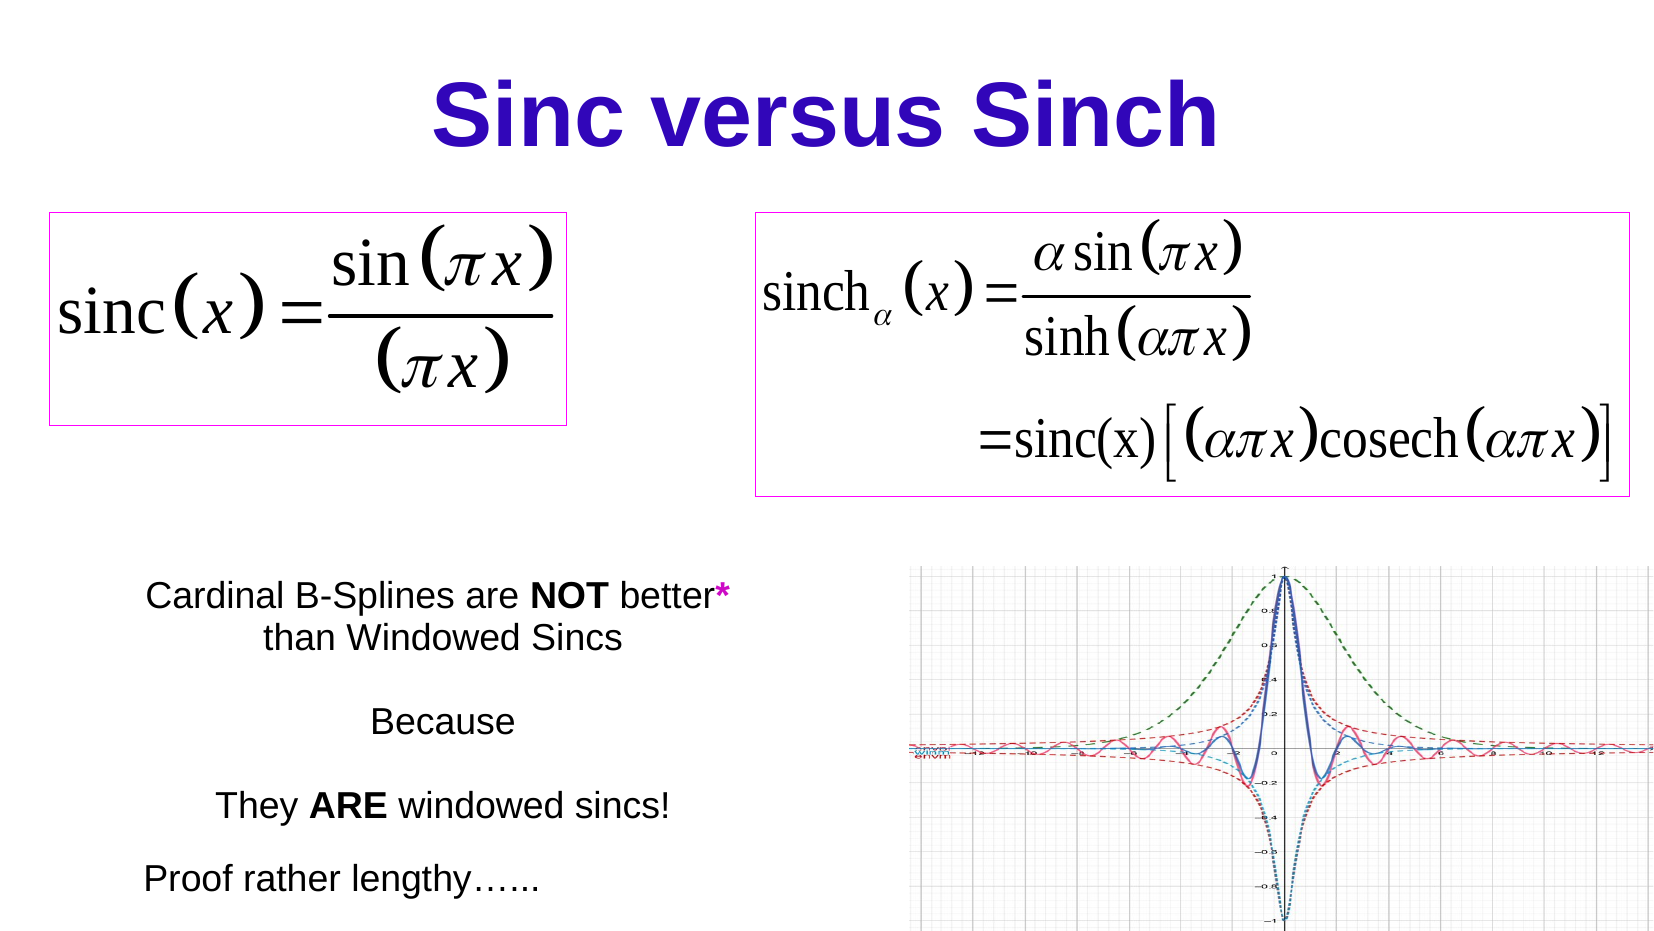

# Sinc versus Sinch
Cardinal B-Splines are NOT better*
than Windowed Sincs
Because
They ARE windowed sincs!
26
 Proof rather lengthy…...